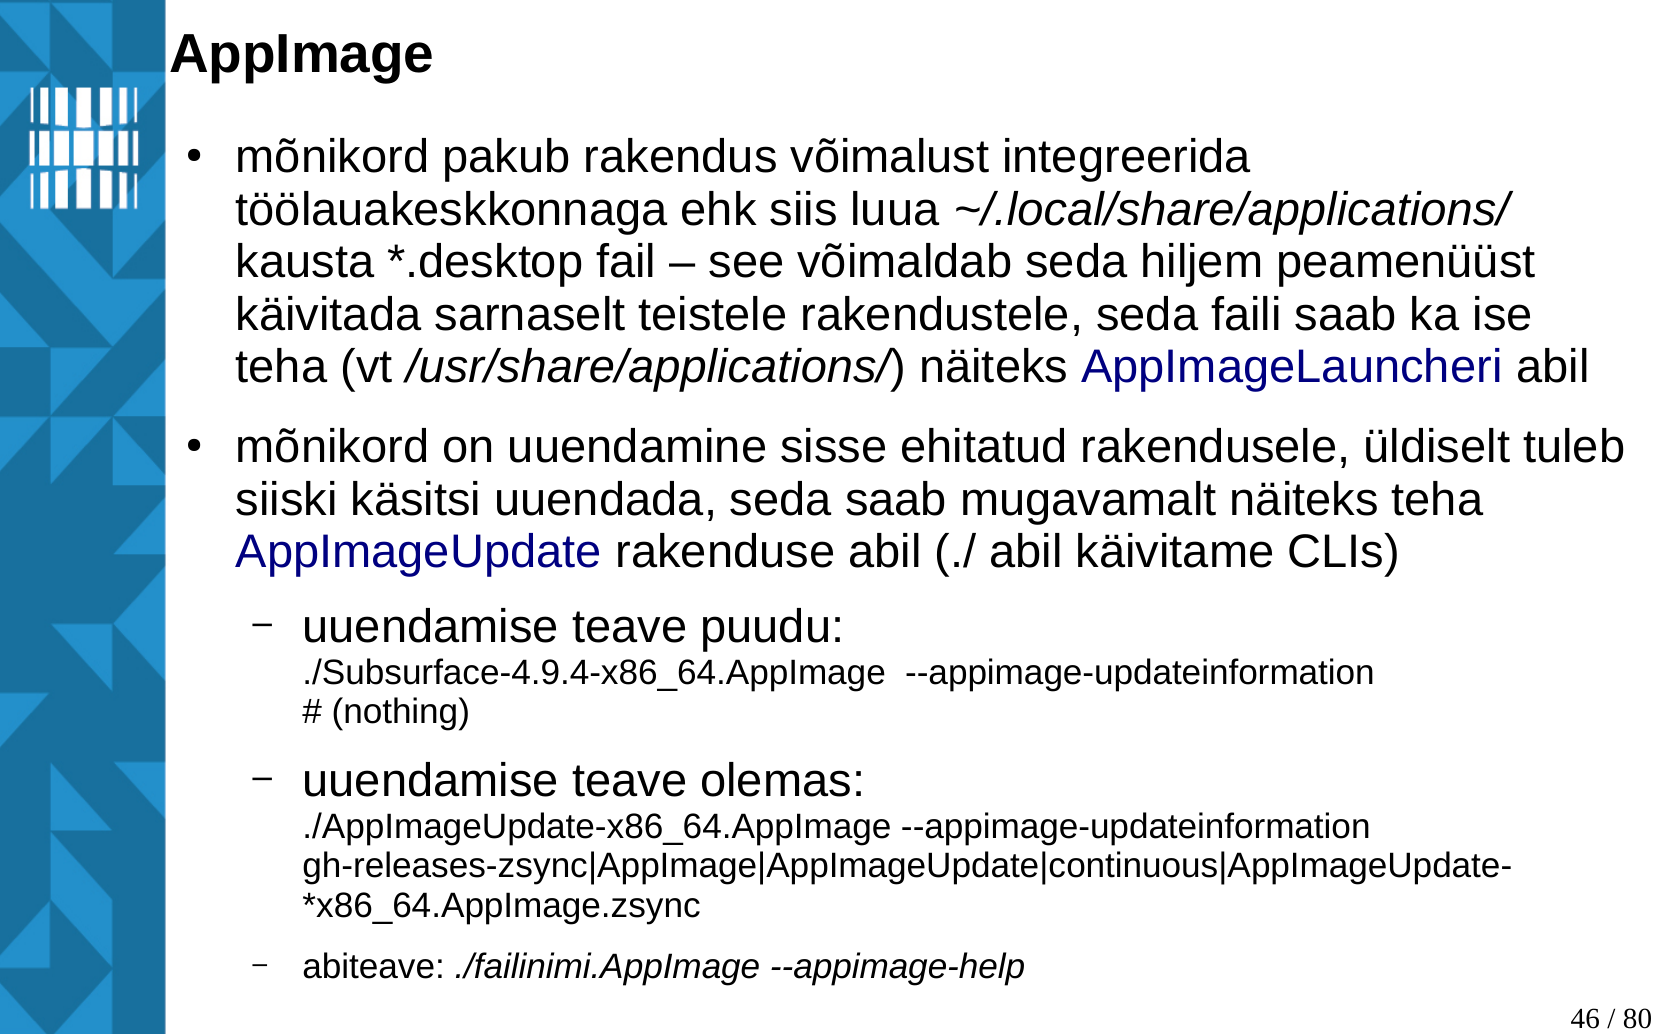

# AppImage
mõnikord pakub rakendus võimalust integreerida töölauakeskkonnaga ehk siis luua ~/.local/share/applications/ kausta *.desktop fail – see võimaldab seda hiljem peamenüüst käivitada sarnaselt teistele rakendustele, seda faili saab ka ise teha (vt /usr/share/applications/) näiteks AppImageLauncheri abil
mõnikord on uuendamine sisse ehitatud rakendusele, üldiselt tuleb siiski käsitsi uuendada, seda saab mugavamalt näiteks teha AppImageUpdate rakenduse abil (./ abil käivitame CLIs)
uuendamise teave puudu:
./Subsurface-4.9.4-x86_64.AppImage --appimage-updateinformation
# (nothing)
uuendamise teave olemas:
./AppImageUpdate-x86_64.AppImage --appimage-updateinformation
gh-releases-zsync|AppImage|AppImageUpdate|continuous|AppImageUpdate-*x86_64.AppImage.zsync
abiteave: ./failinimi.AppImage --appimage-help
46